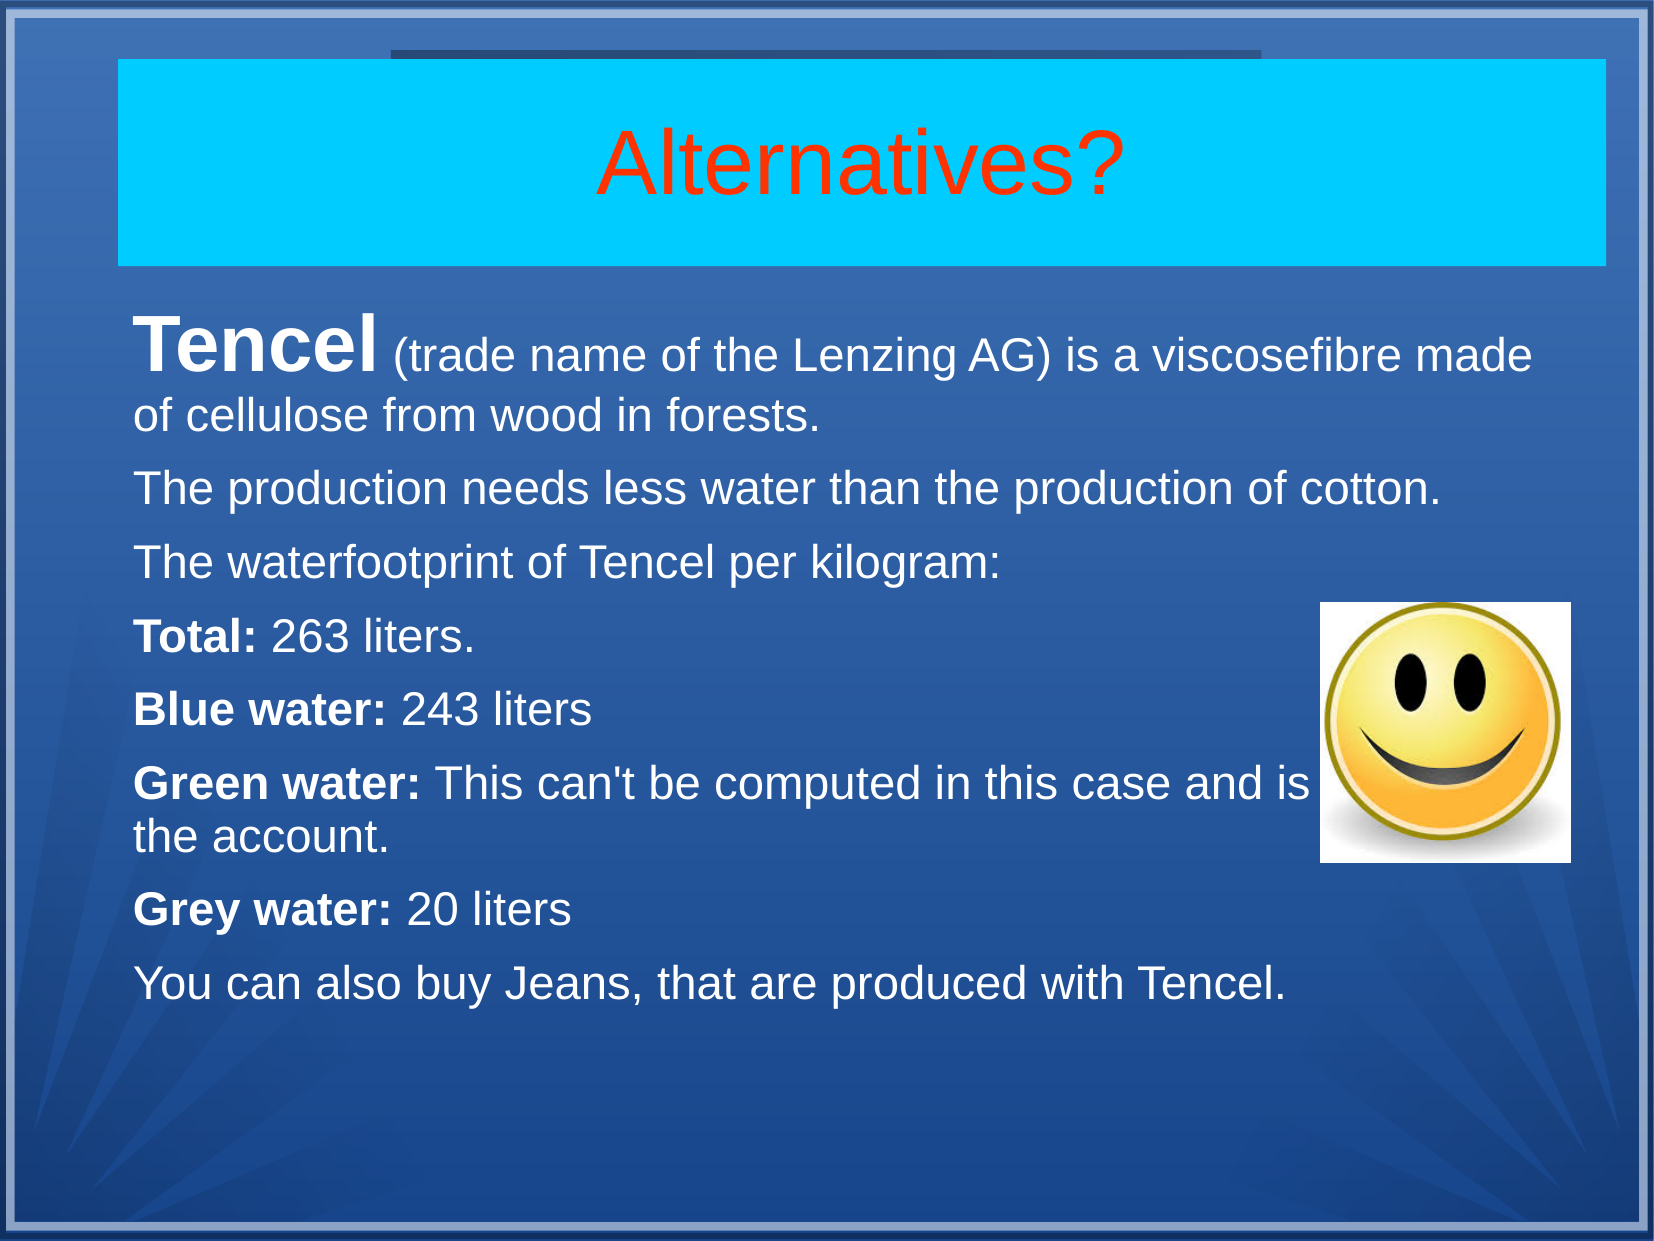

# Alternatives?
Tencel (trade name of the Lenzing AG) is a viscosefibre made of cellulose from wood in forests.
The production needs less water than the production of cotton.
The waterfootprint of Tencel per kilogram:
Total: 263 liters.
Blue water: 243 liters
Green water: This can't be computed in this case and is not taken in the account.
Grey water: 20 liters
You can also buy Jeans, that are produced with Tencel.